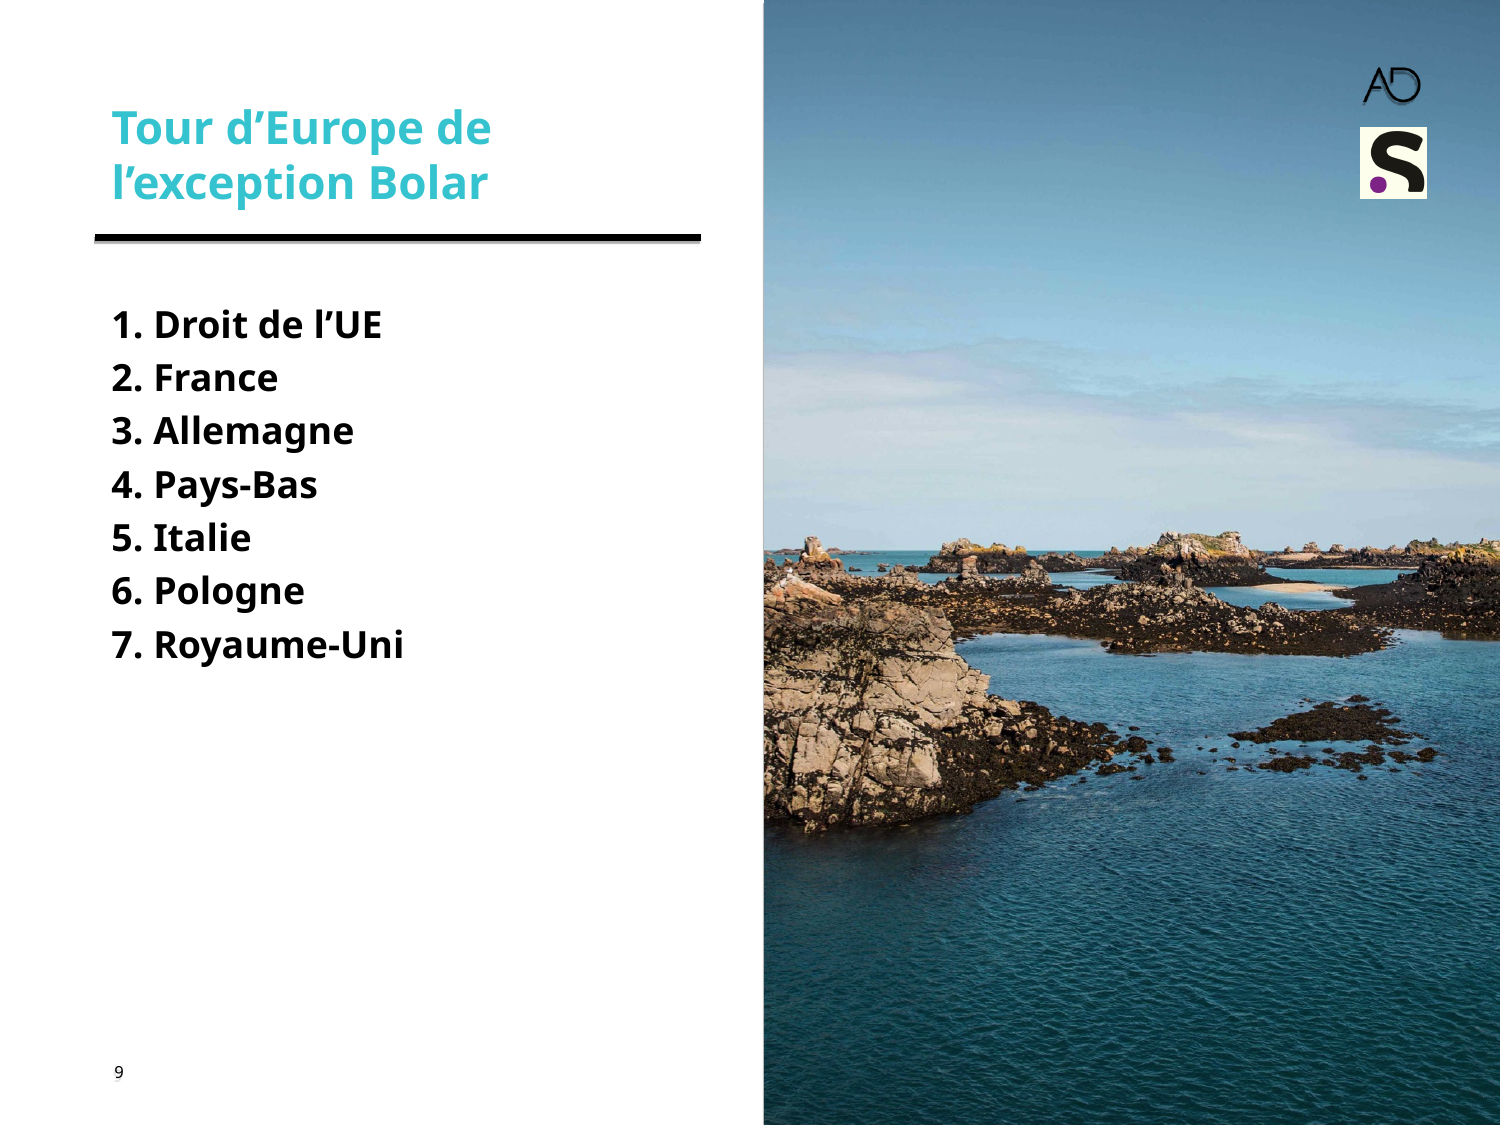

# Tour d’Europe de l’exception Bolar
 Droit de l’UE
 France
 Allemagne
 Pays-Bas
 Italie
 Pologne
 Royaume-Uni